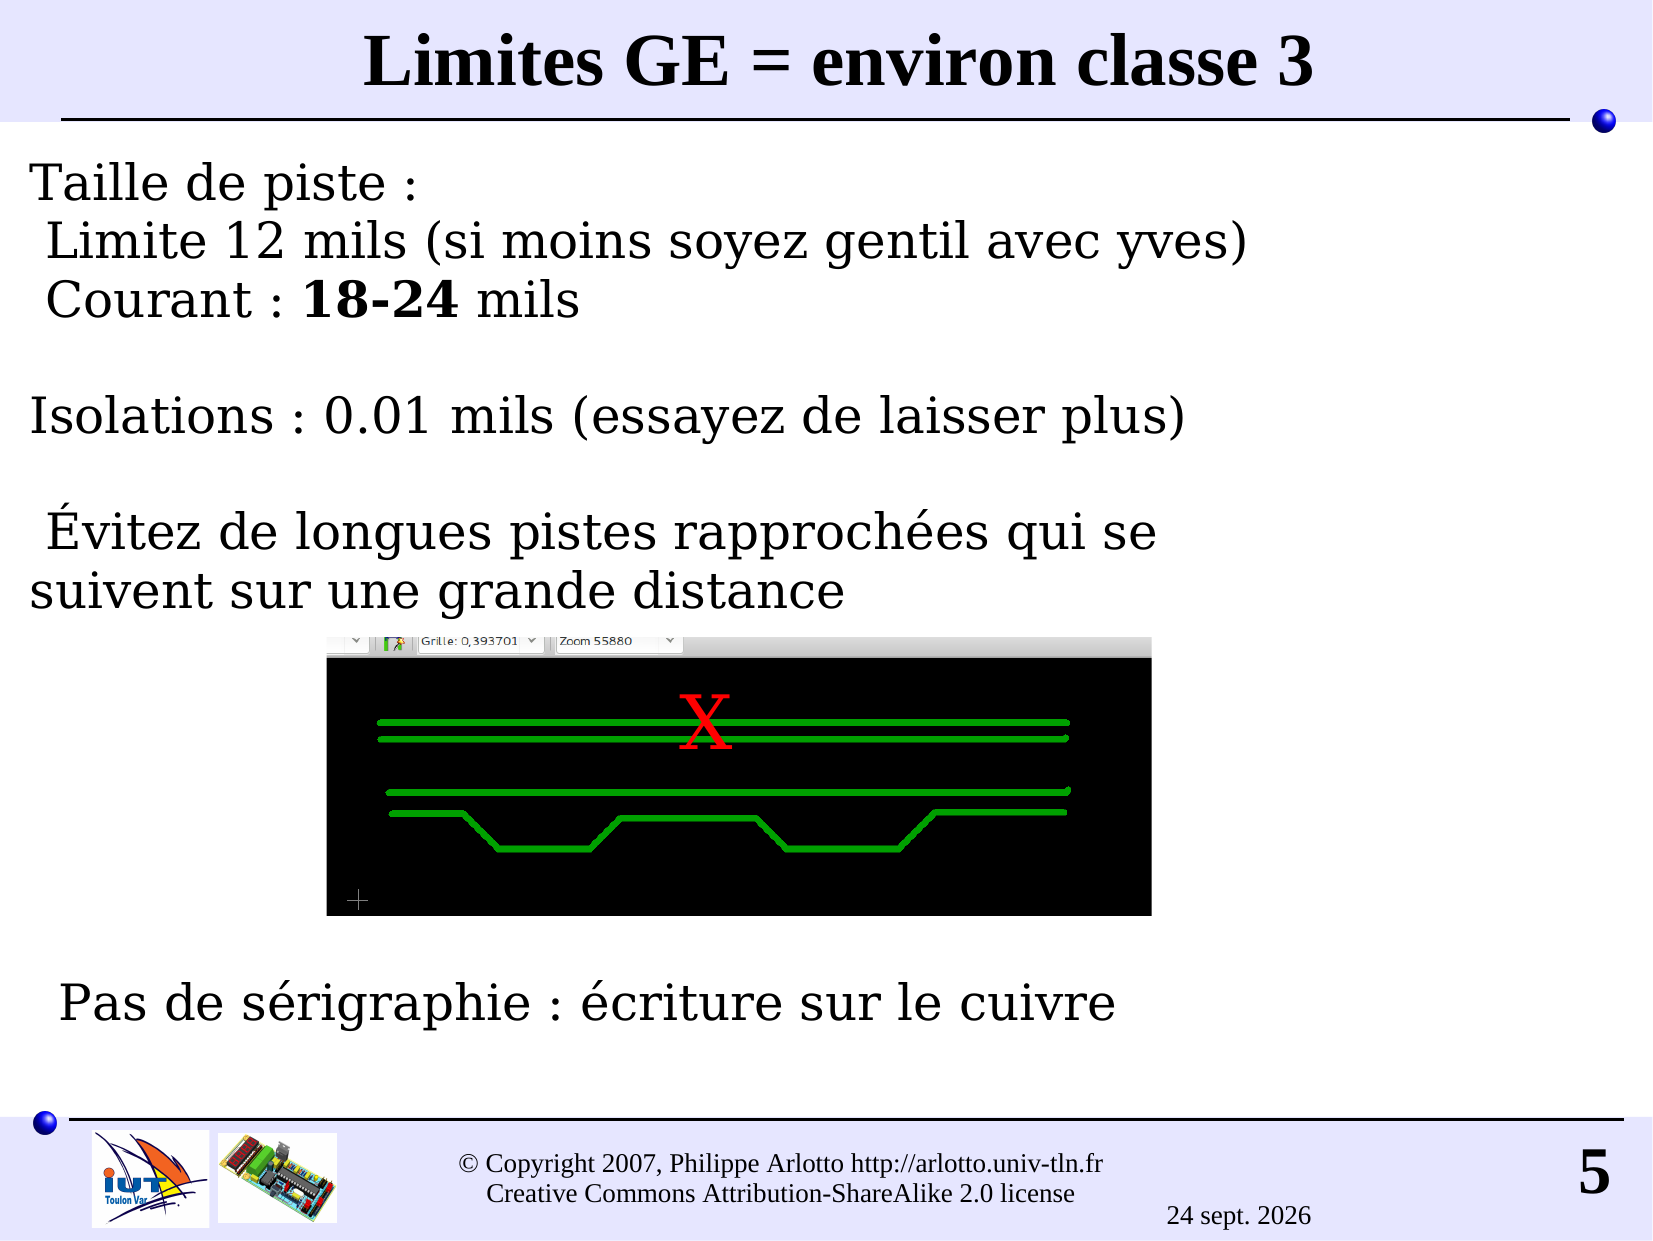

# Limites GE = environ classe 3
Taille de piste :
 Limite 12 mils (si moins soyez gentil avec yves)
 Courant : 18-24 mils
Isolations : 0.01 mils (essayez de laisser plus)
 Évitez de longues pistes rapprochées qui se suivent sur une grande distance
X
Pas de sérigraphie : écriture sur le cuivre